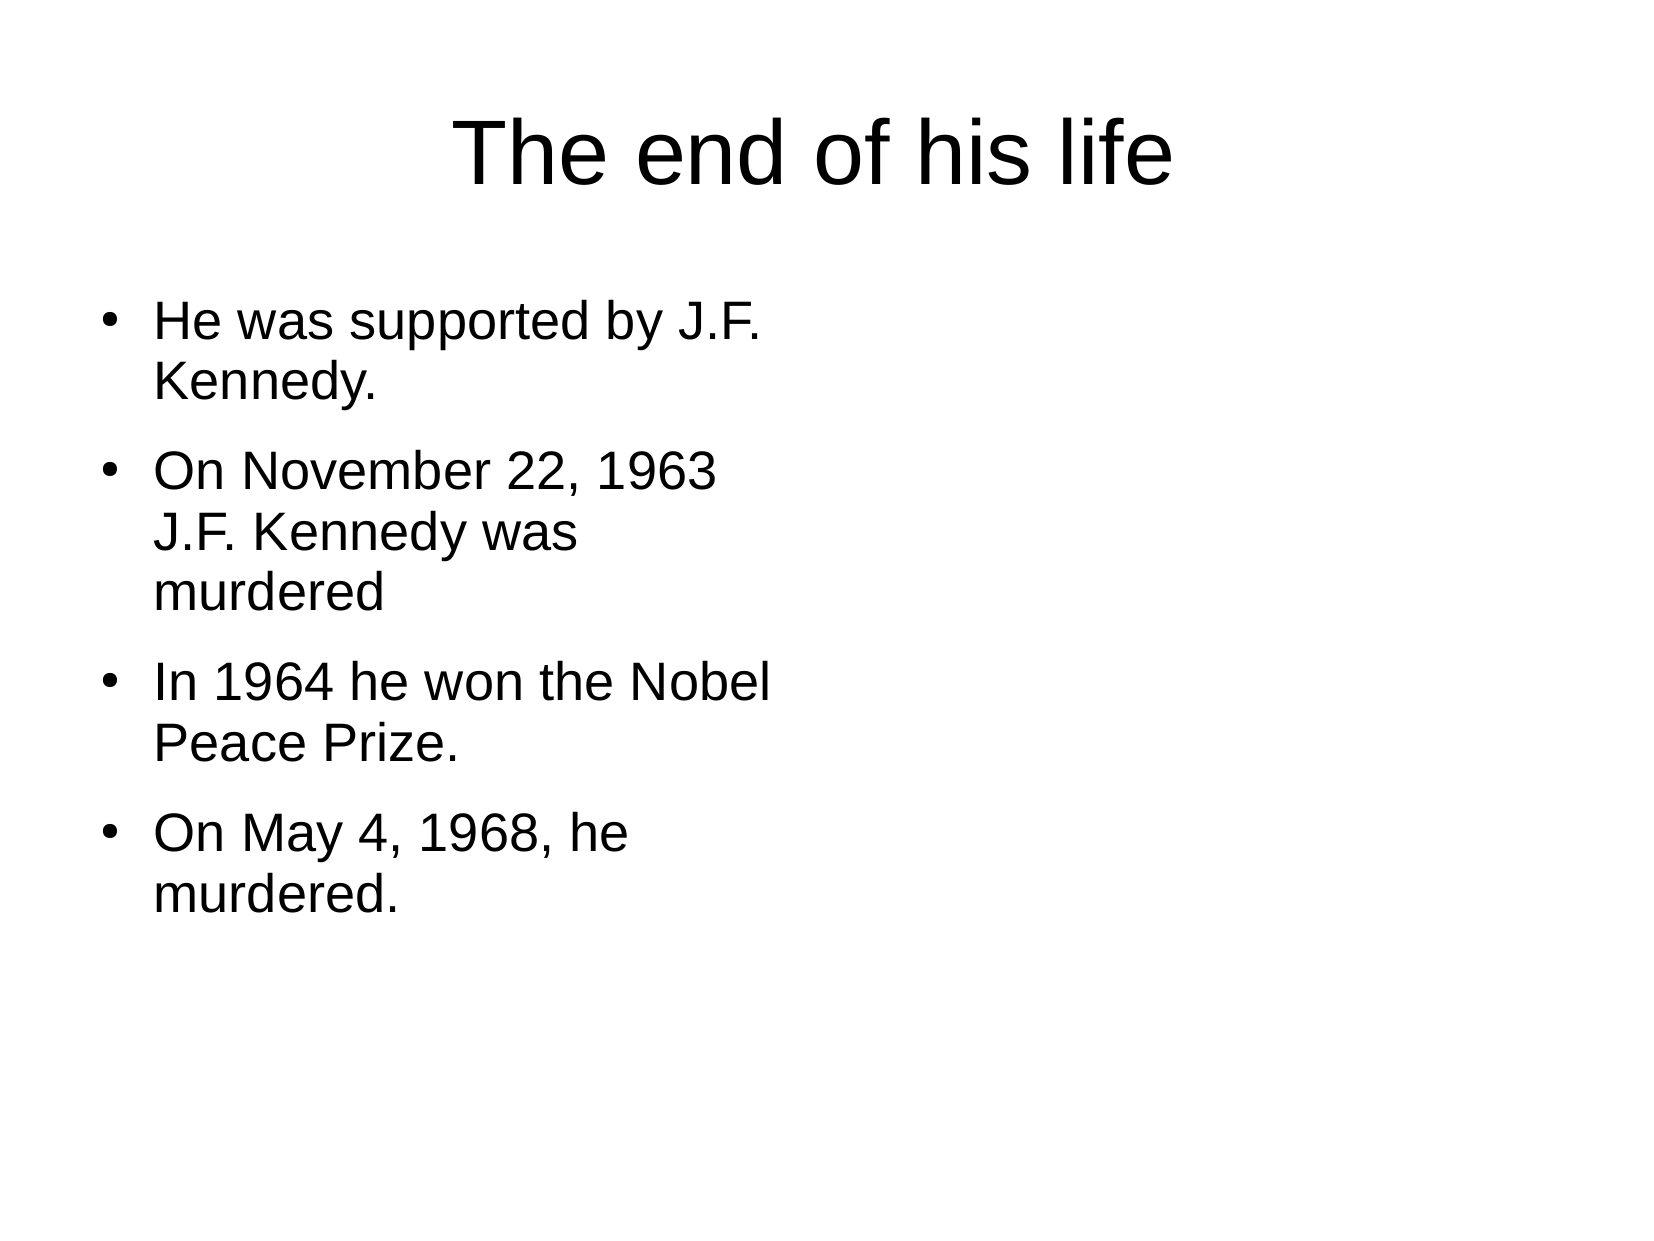

# The end of his life
He was supported by J.F. Kennedy.
On November 22, 1963 J.F. Kennedy was murdered
In 1964 he won the Nobel Peace Prize.
On May 4, 1968, he murdered.